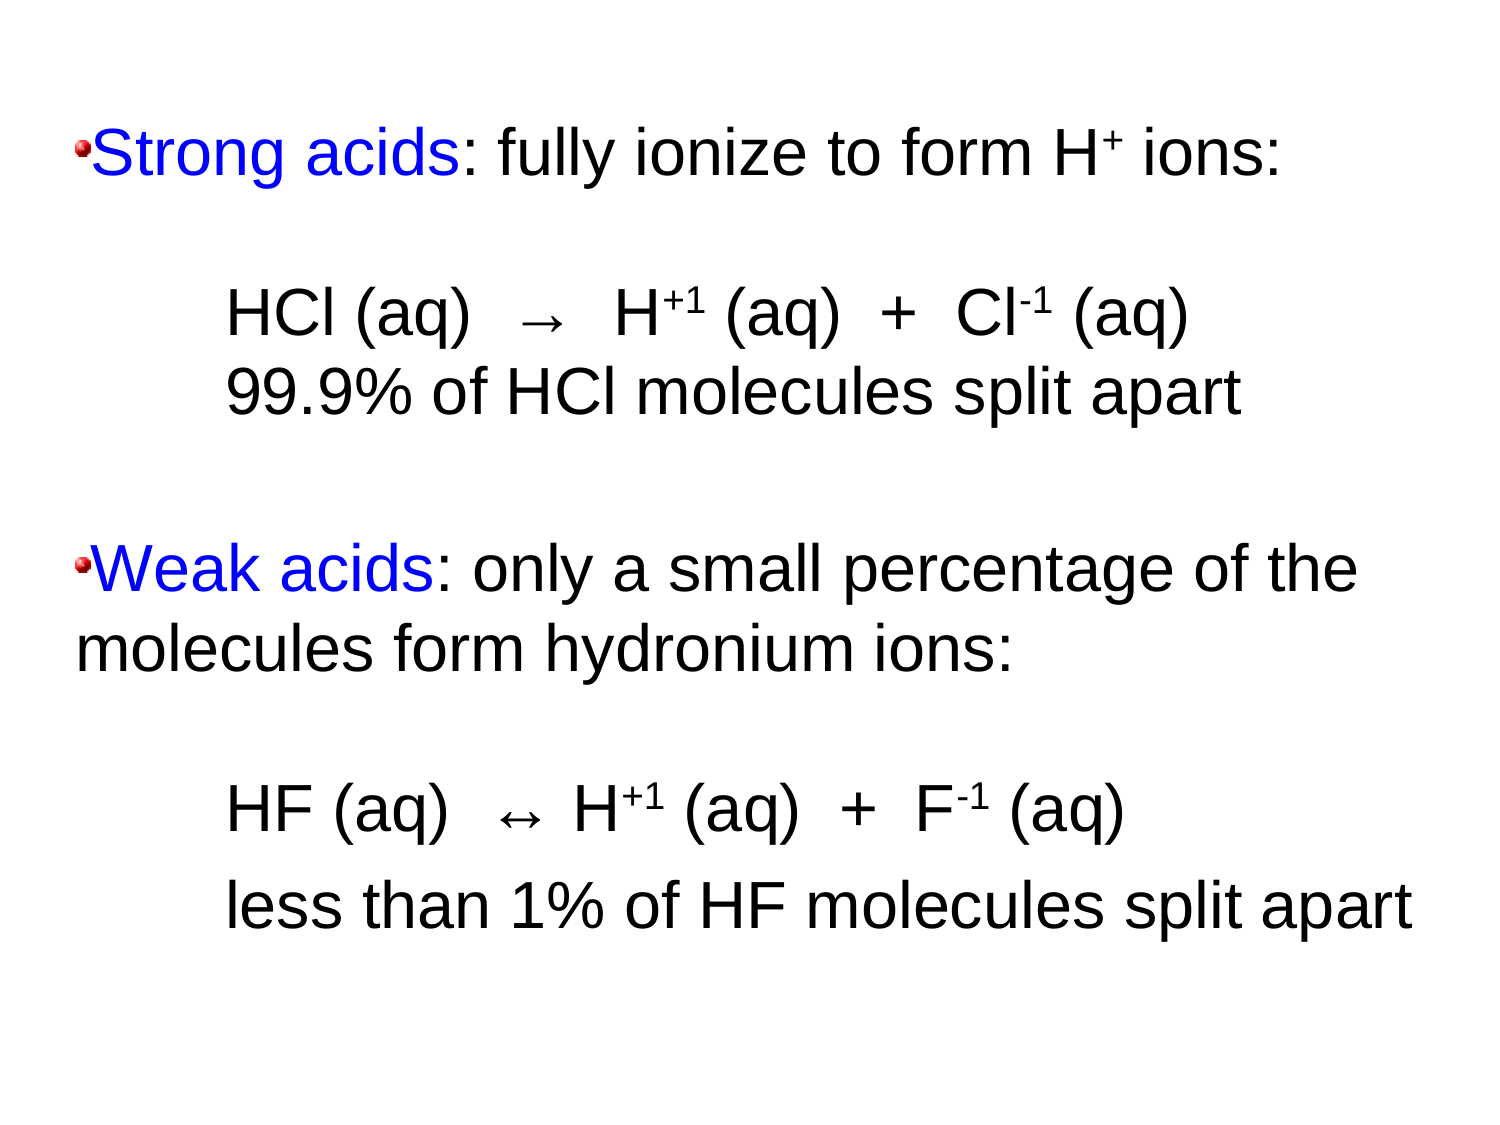

# Strong acids: fully ionize to form H+ ions: HCl (aq) → H+1 (aq) + Cl-1 (aq) 99.9% of HCl molecules split apart
Weak acids: only a small percentage of the molecules form hydronium ions:
	HF (aq) ↔ H+1 (aq) + F-1 (aq)
	less than 1% of HF molecules split apart